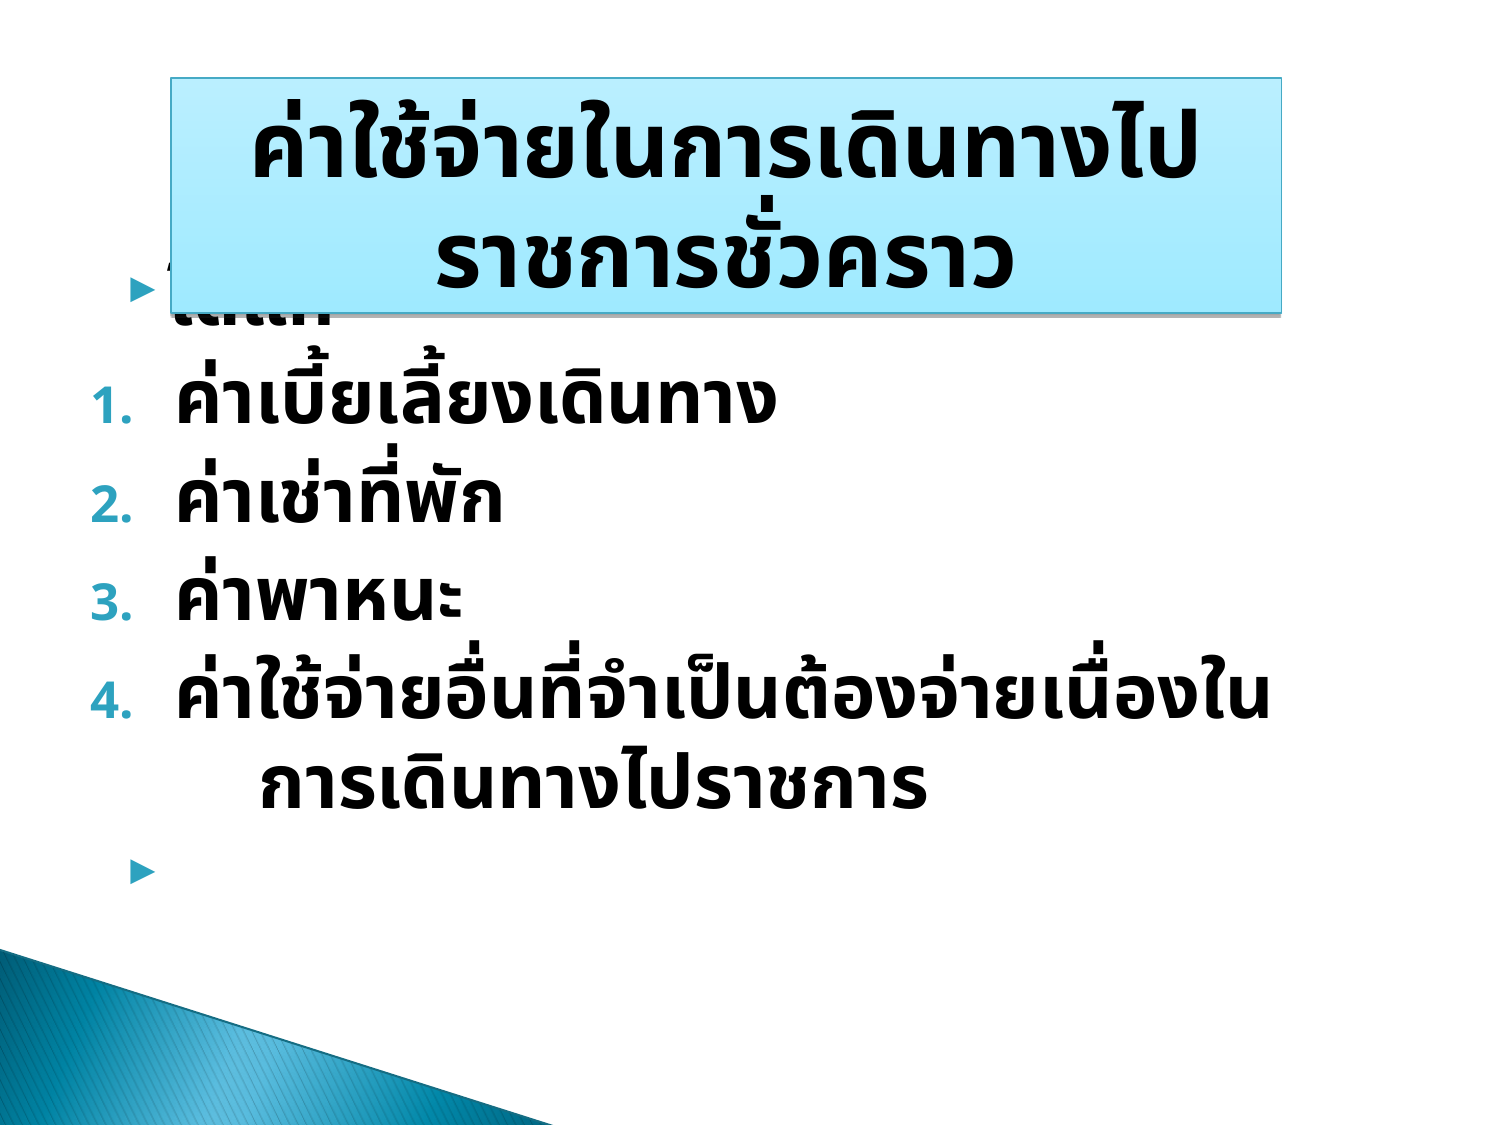

ค่าใช้จ่ายในการเดินทางไปราชการชั่วคราว
# ได้แก่
ค่าเบี้ยเลี้ยงเดินทาง
ค่าเช่าที่พัก
ค่าพาหนะ
ค่าใช้จ่ายอื่นที่จำเป็นต้องจ่ายเนื่องใน การเดินทางไปราชการ